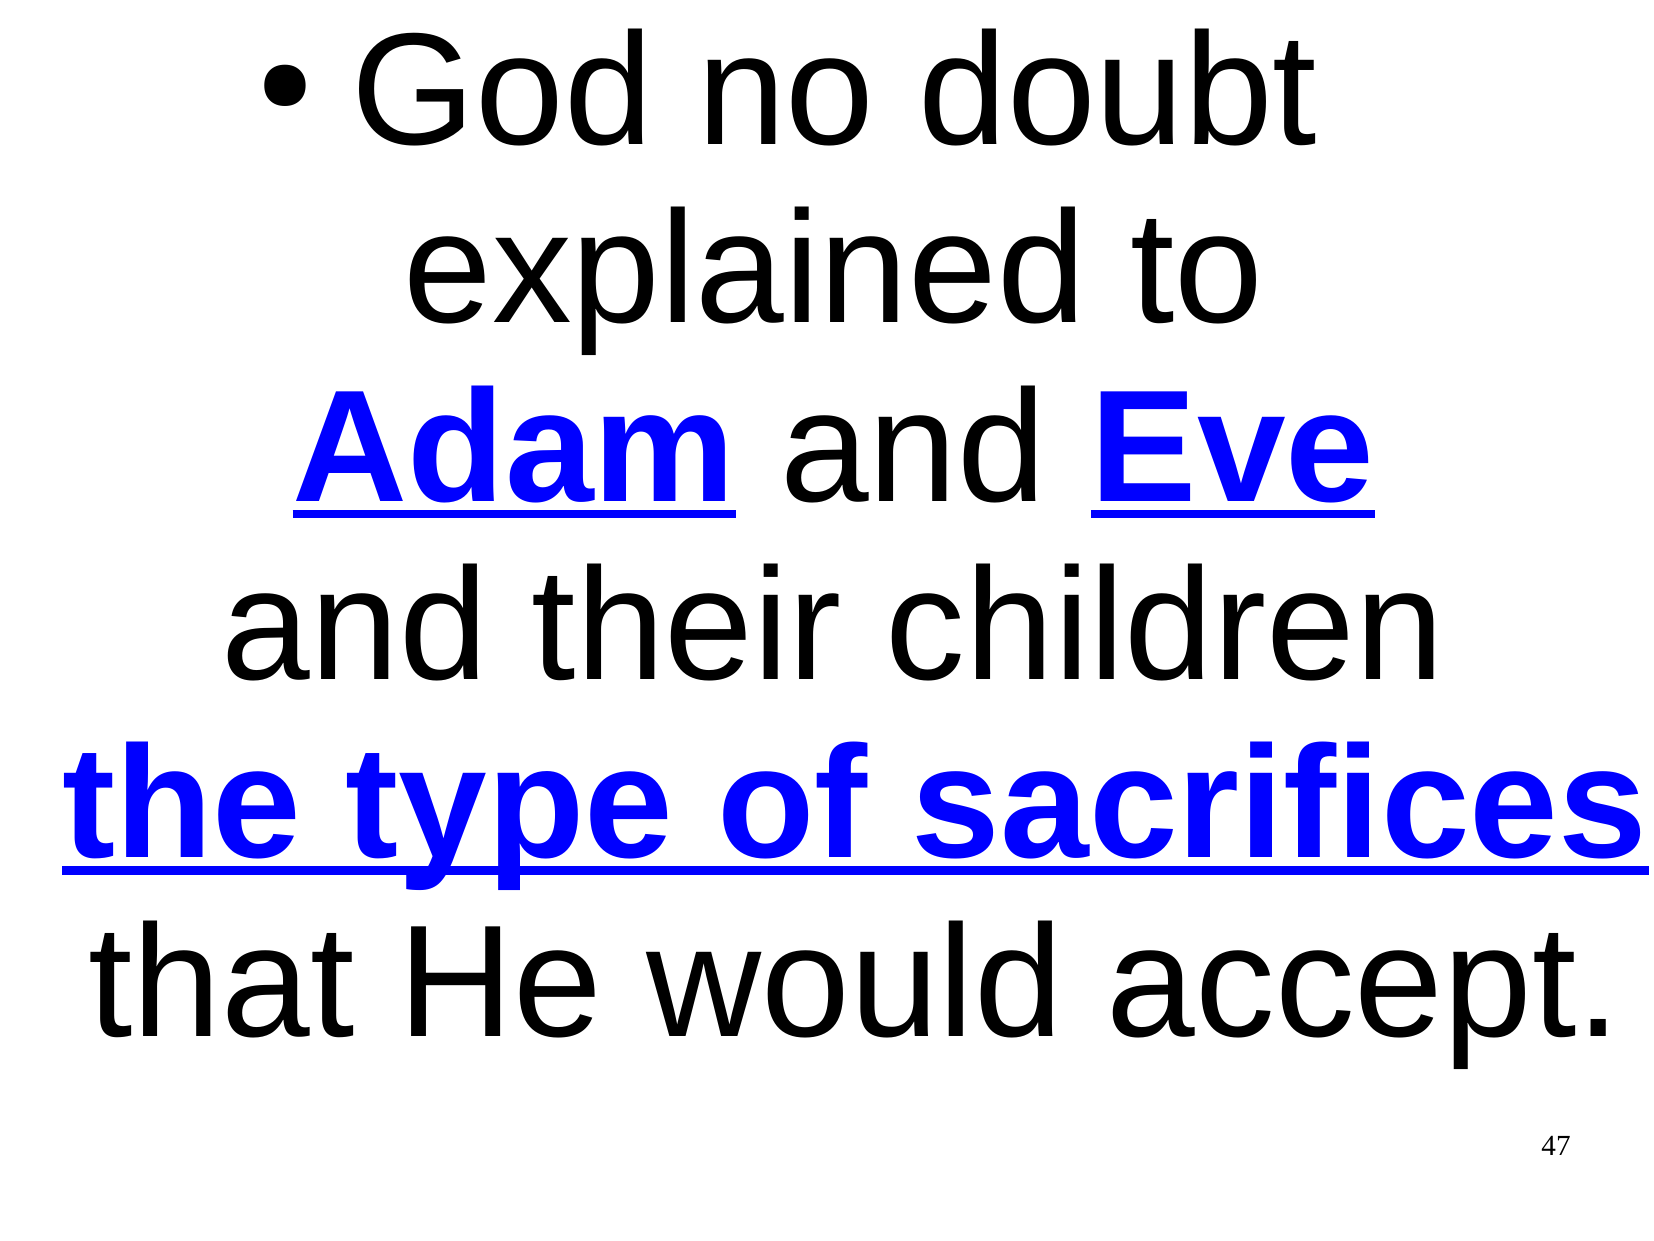

# God no doubt explained to Adam and Eve and their children the type of sacrifices that He would accept.
47